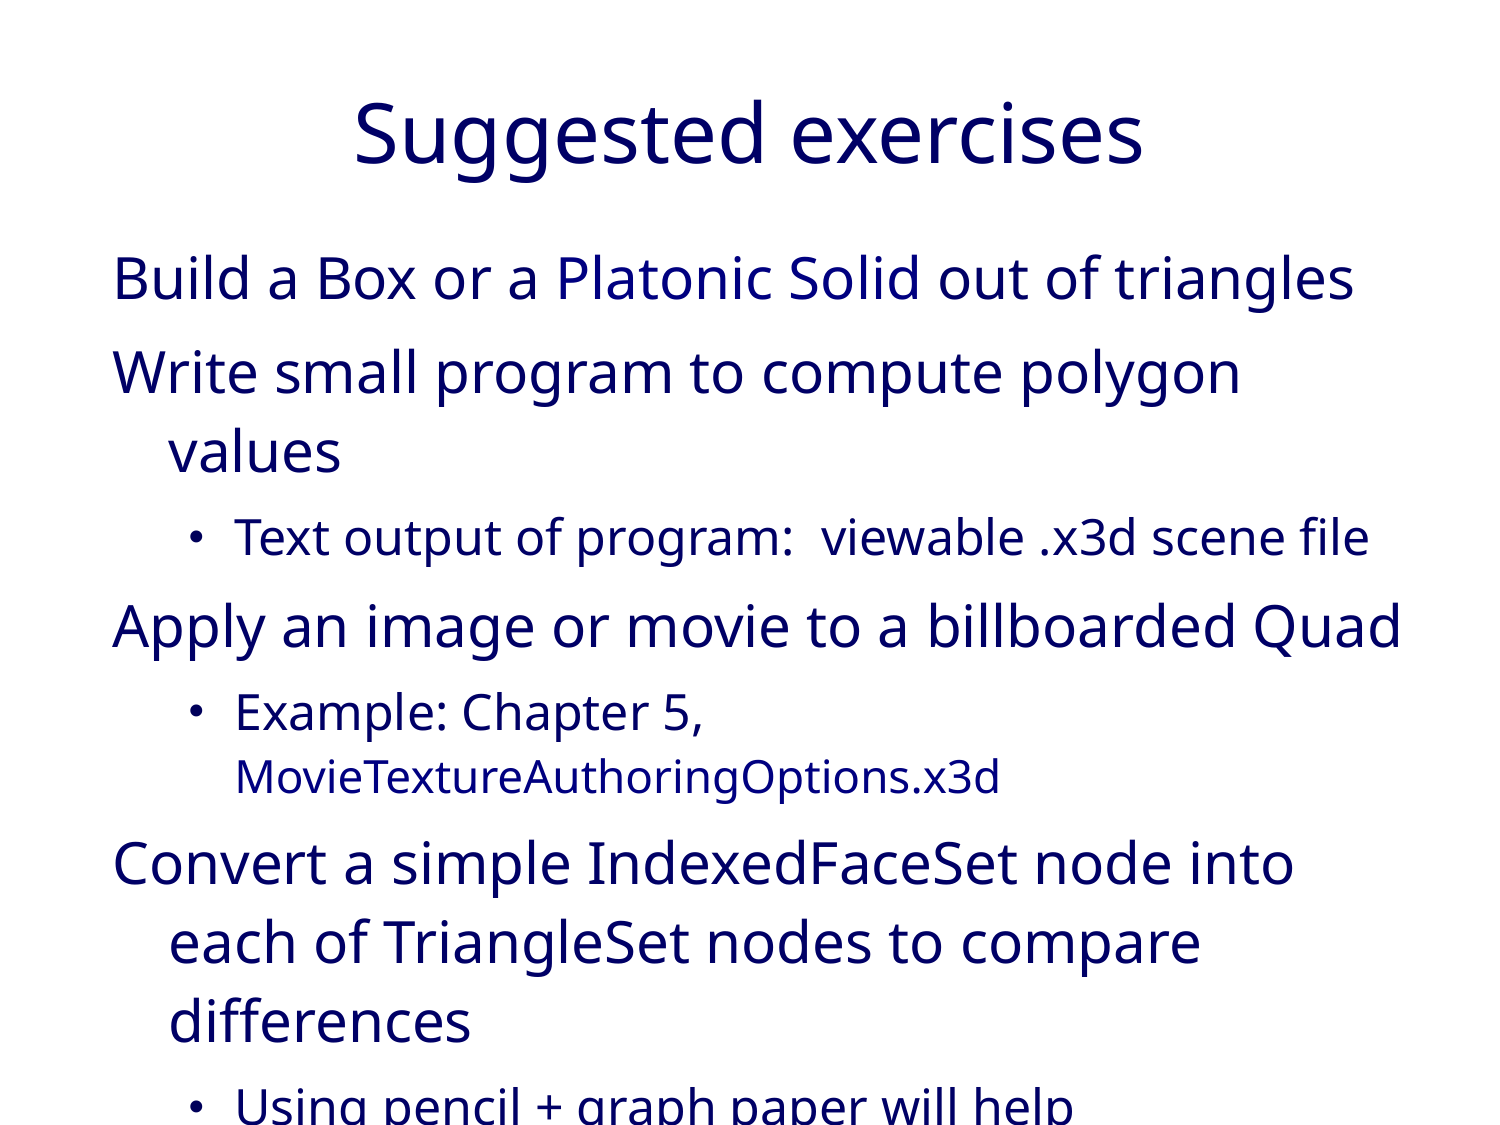

# Suggested exercises
Build a Box or a Platonic Solid out of triangles
Write small program to compute polygon values
Text output of program: viewable .x3d scene file
Apply an image or movie to a billboarded Quad
Example: Chapter 5, MovieTextureAuthoringOptions.x3d
Convert a simple IndexedFaceSet node into each of TriangleSet nodes to compare differences
Using pencil + graph paper will help
Test Xj3D CAD Filter Converter using X3D-Edit
IndexedFaceSet to TriangleSet or IndexedTriangleSet